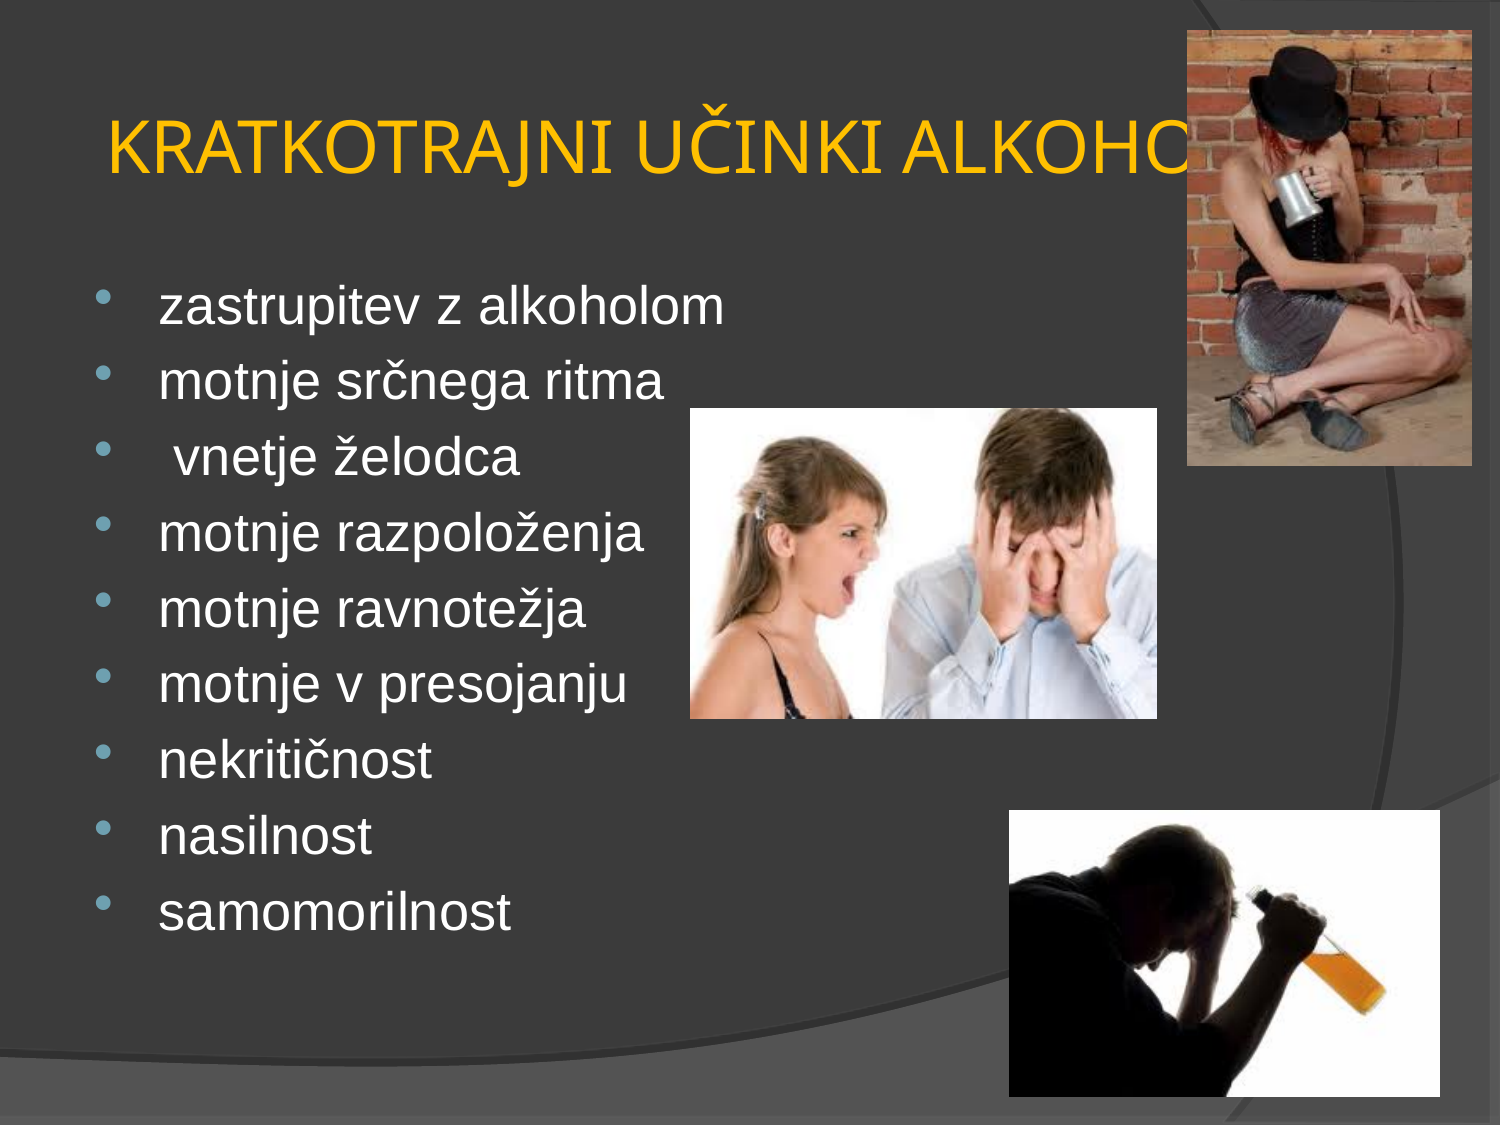

# KRATKOTRAJNI UČINKI ALKOHOLA
zastrupitev z alkoholom
motnje srčnega ritma
 vnetje želodca
motnje razpoloženja
motnje ravnotežja
motnje v presojanju
nekritičnost
nasilnost
samomorilnost